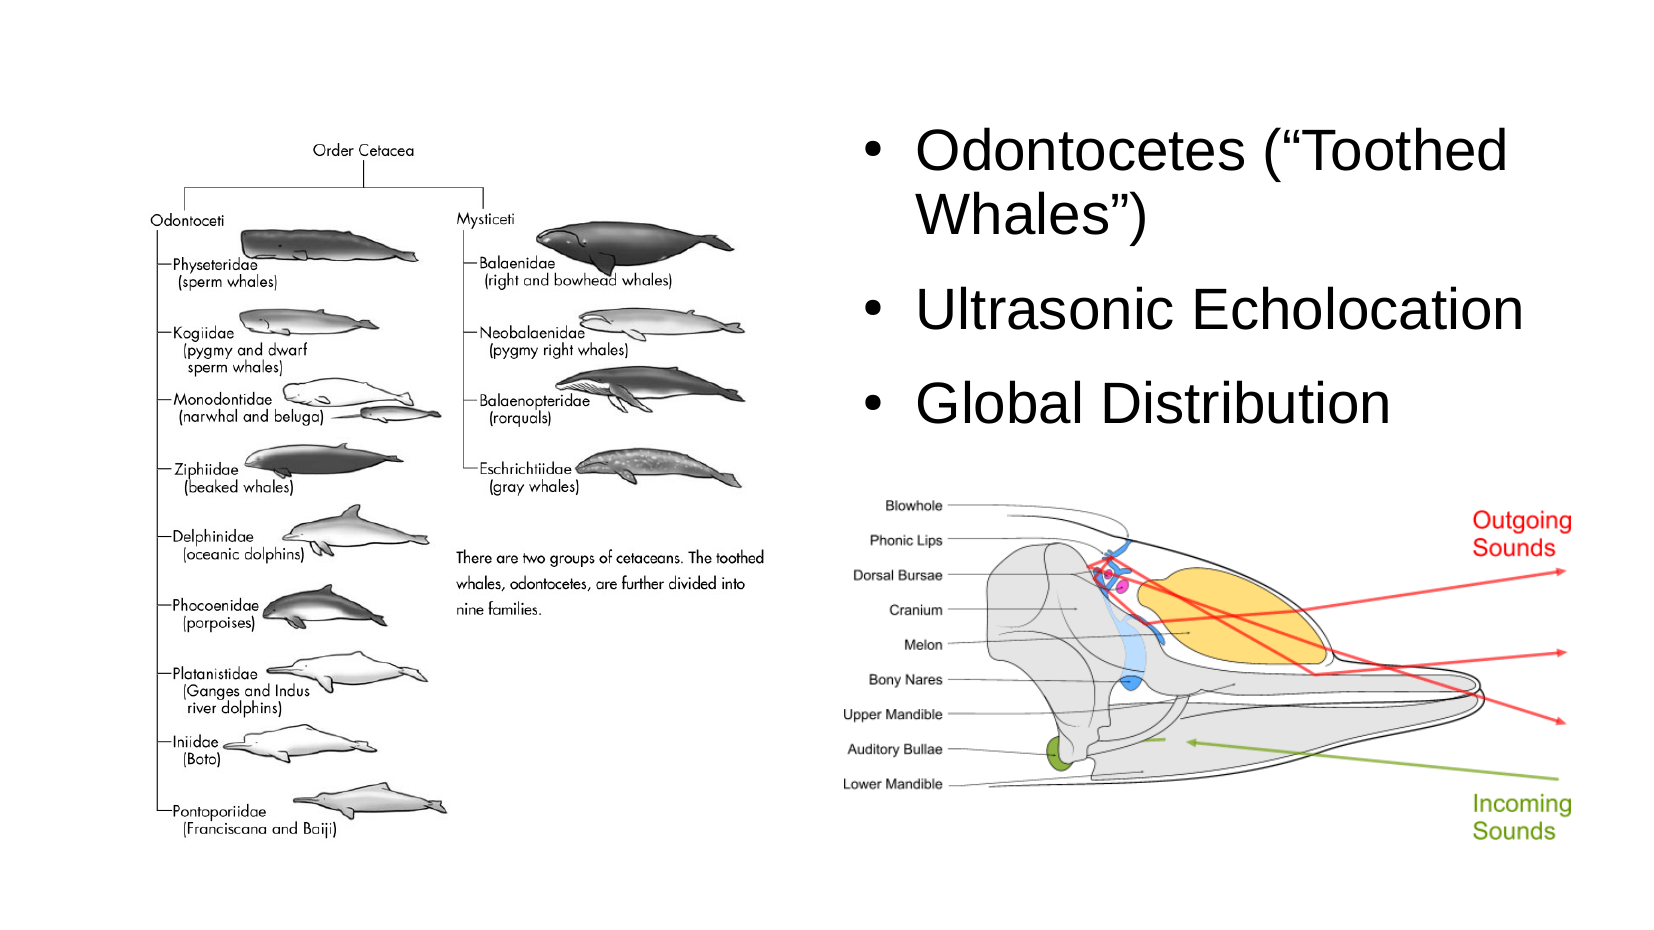

# Odontocetes (“Toothed Whales”)
Ultrasonic Echolocation
Global Distribution